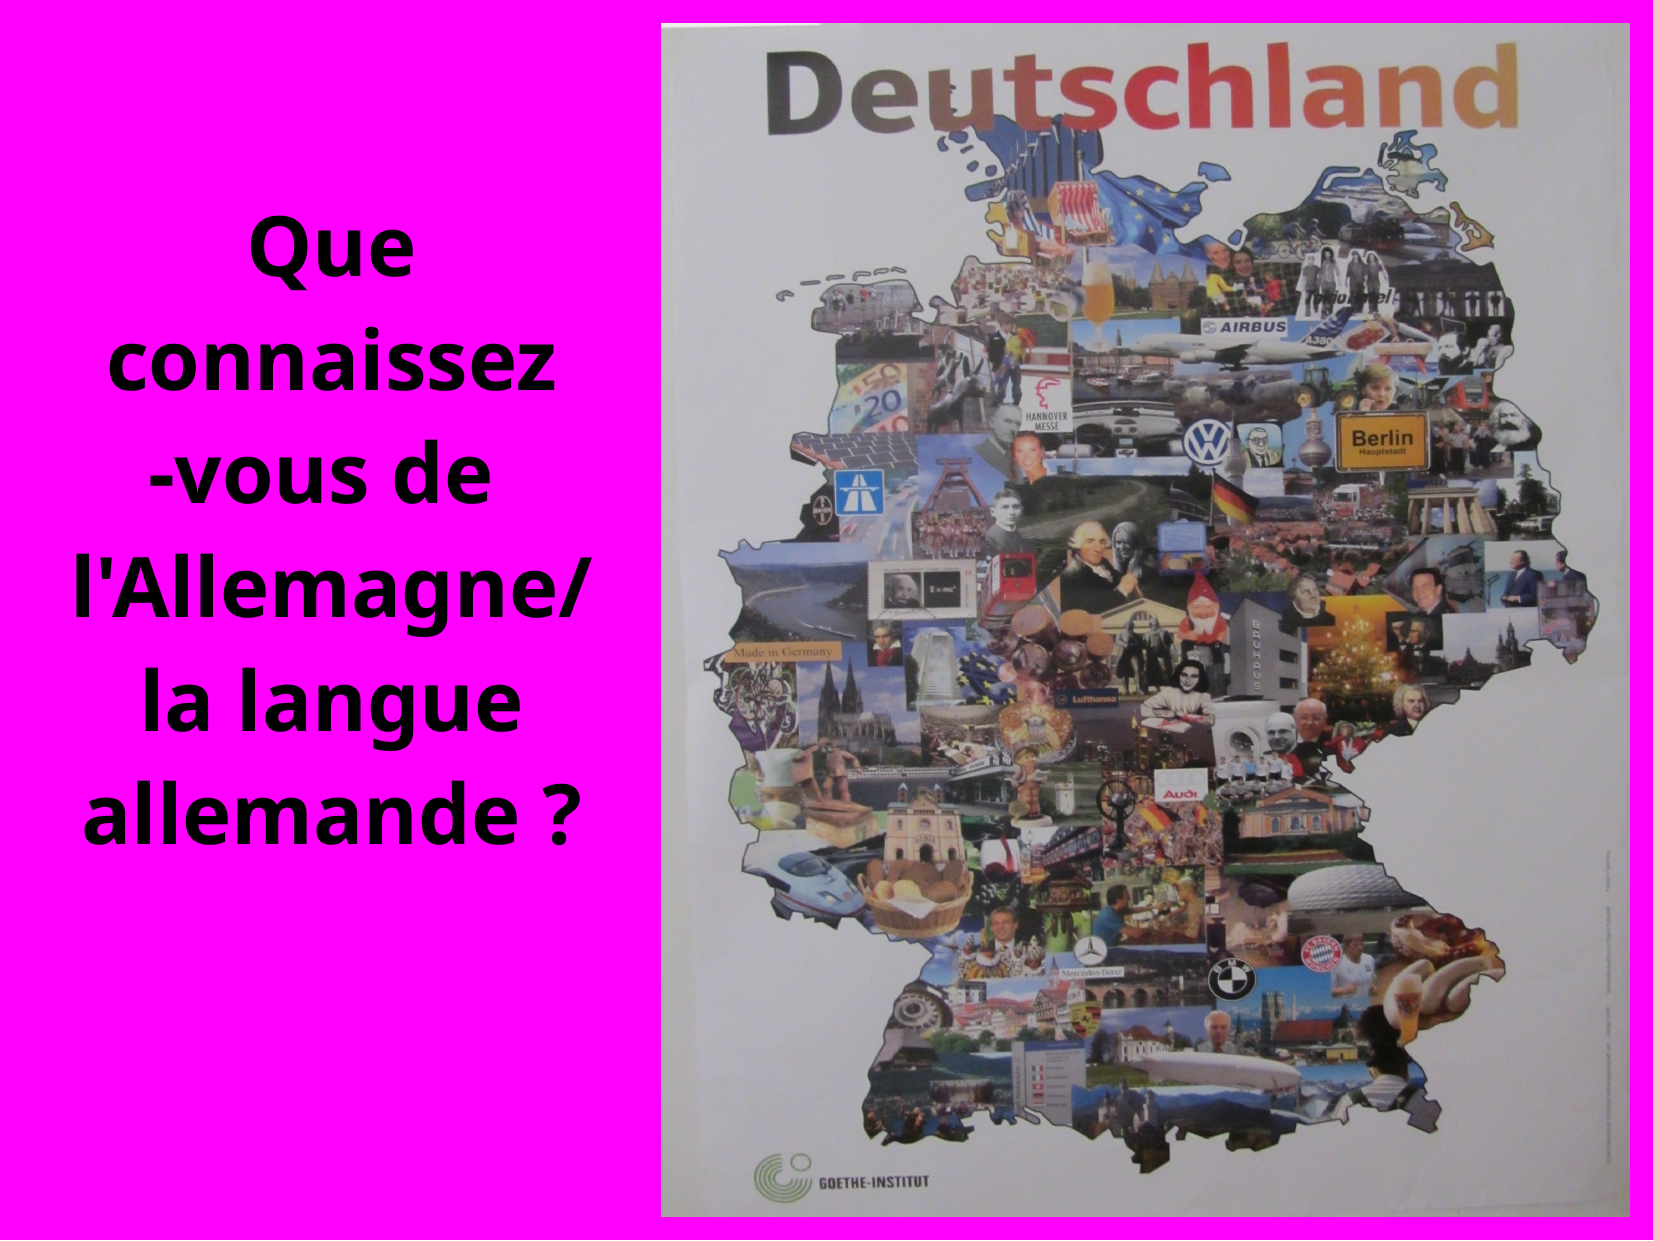

# Que connaissez -vous de l'Allemagne/ la langue allemande ?